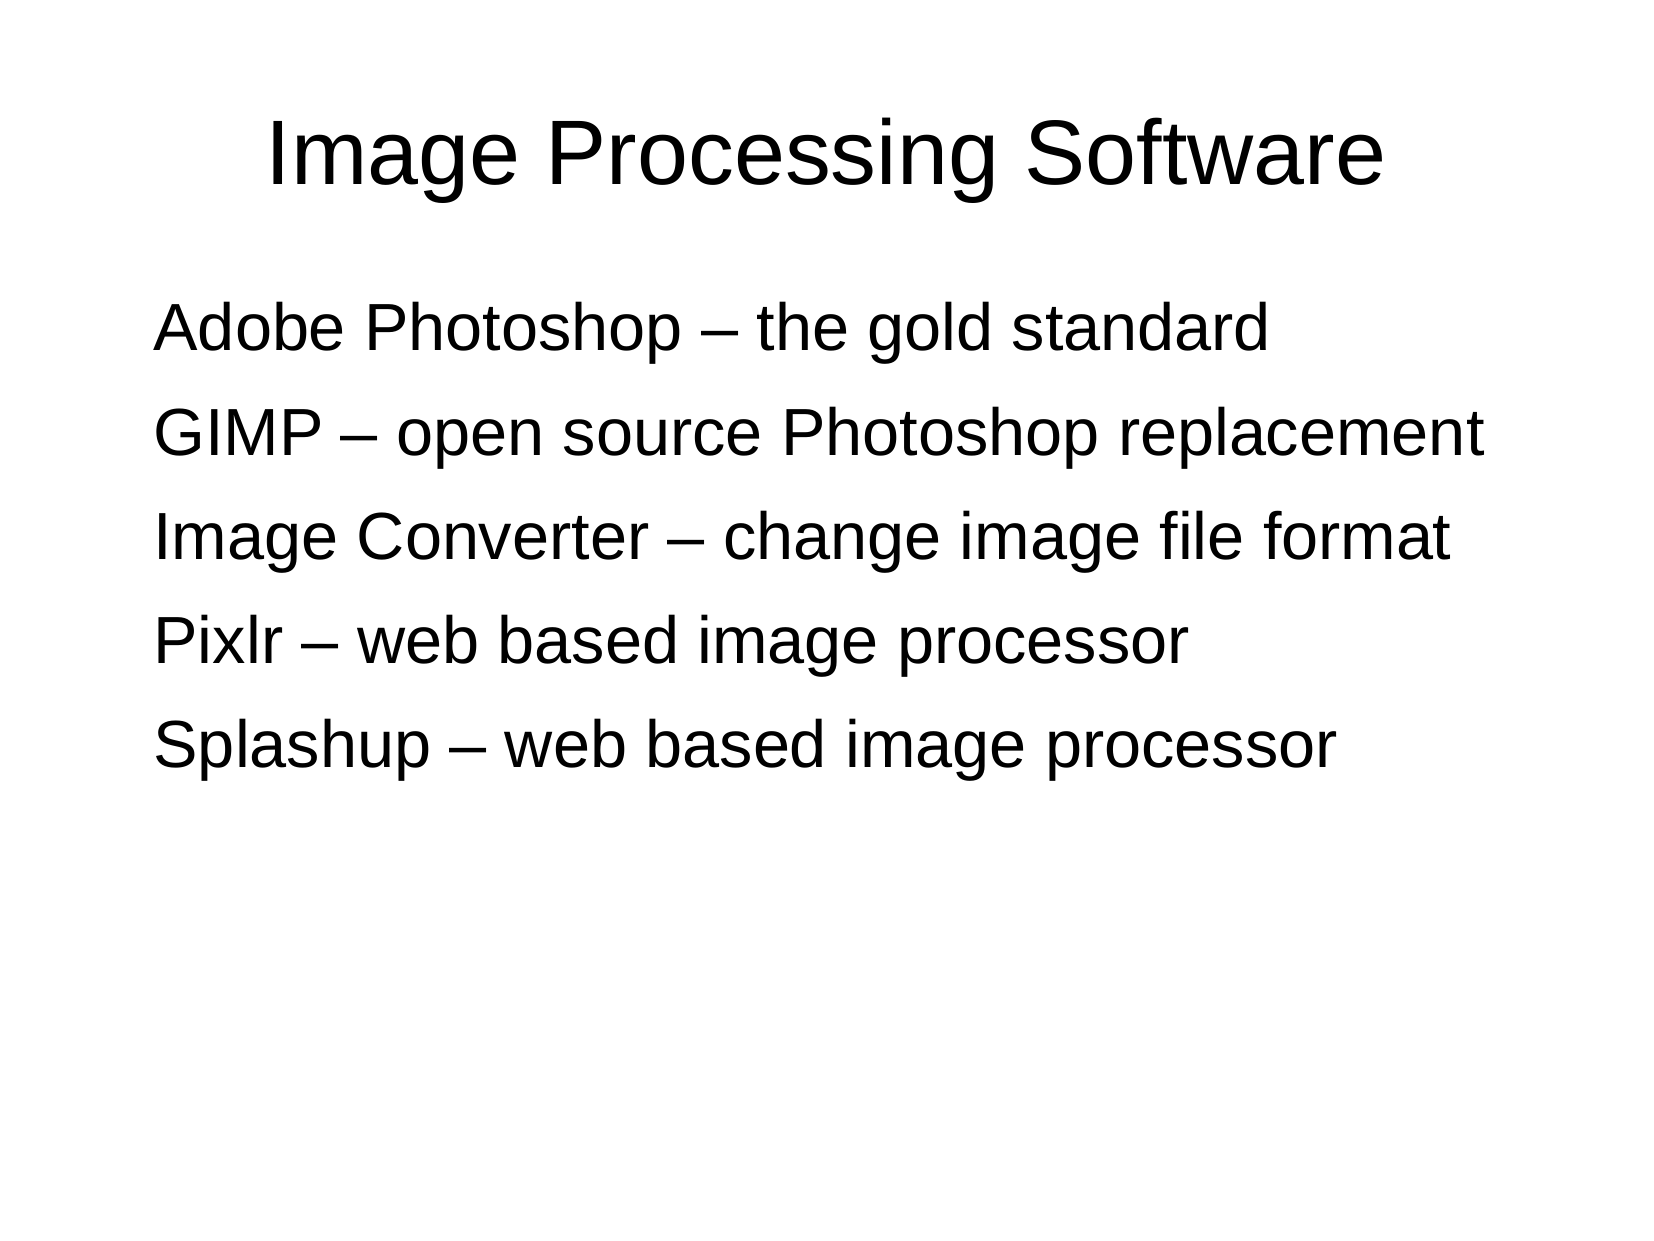

# Image Processing Software
Adobe Photoshop – the gold standard
GIMP – open source Photoshop replacement
Image Converter – change image file format
Pixlr – web based image processor
Splashup – web based image processor